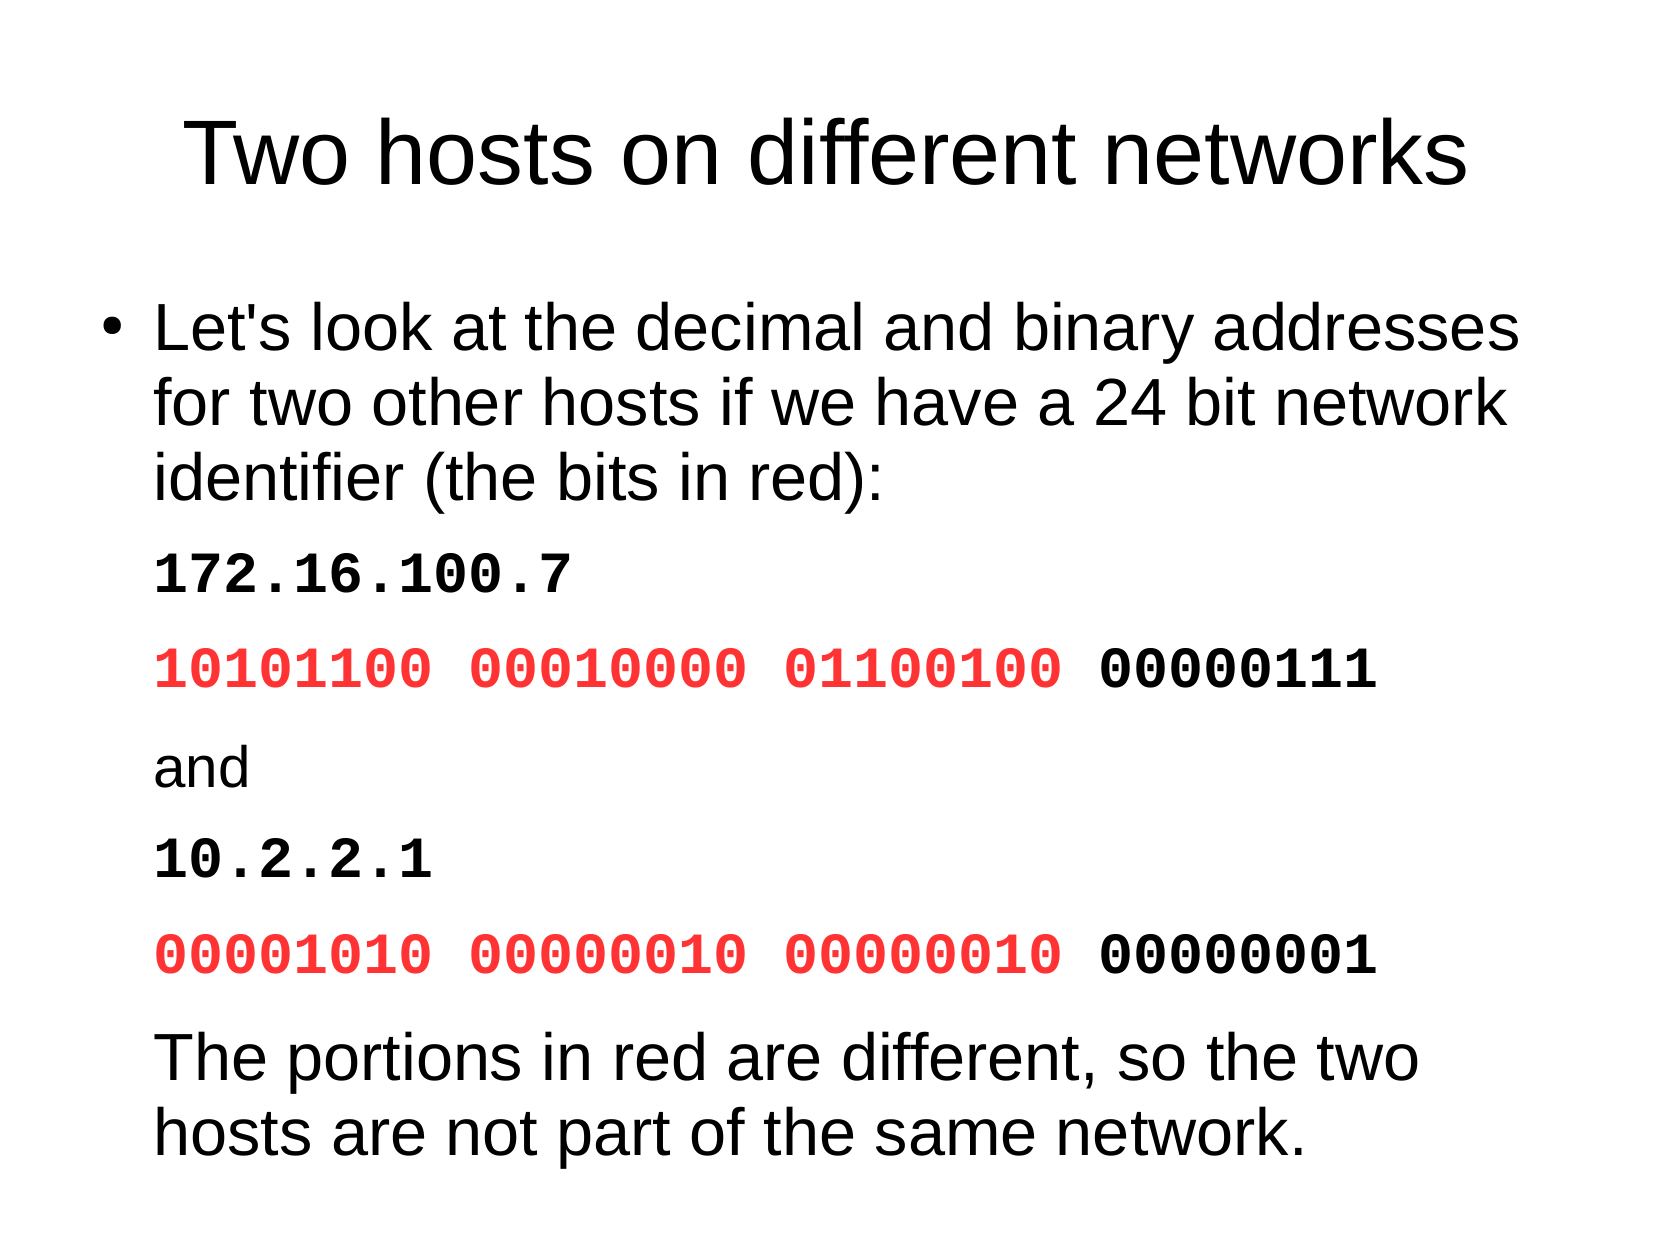

# Two hosts on different networks
Let's look at the decimal and binary addresses for two other hosts if we have a 24 bit network identifier (the bits in red):
172.16.100.7
10101100 00010000 01100100 00000111
and
10.2.2.1
00001010 00000010 00000010 00000001
The portions in red are different, so the two hosts are not part of the same network.